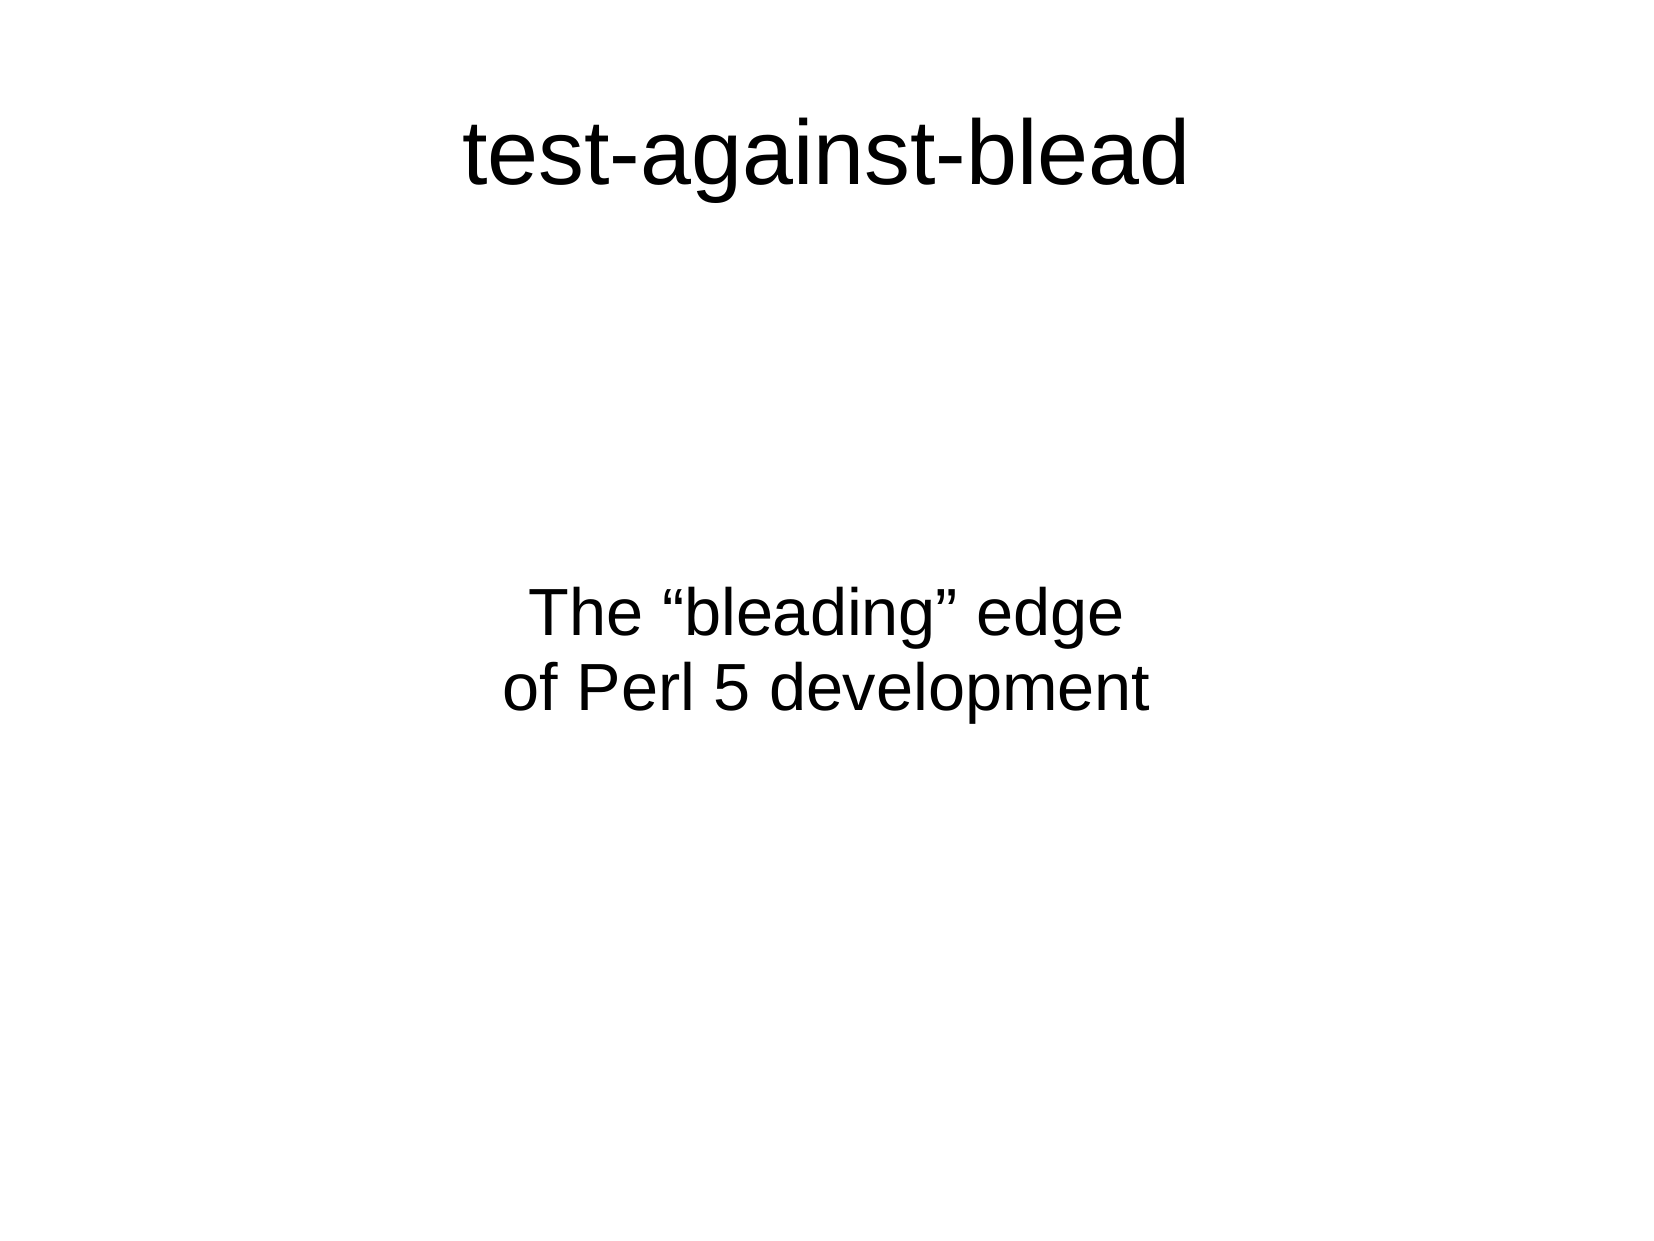

# test-against-blead
The “bleading” edge
of Perl 5 development